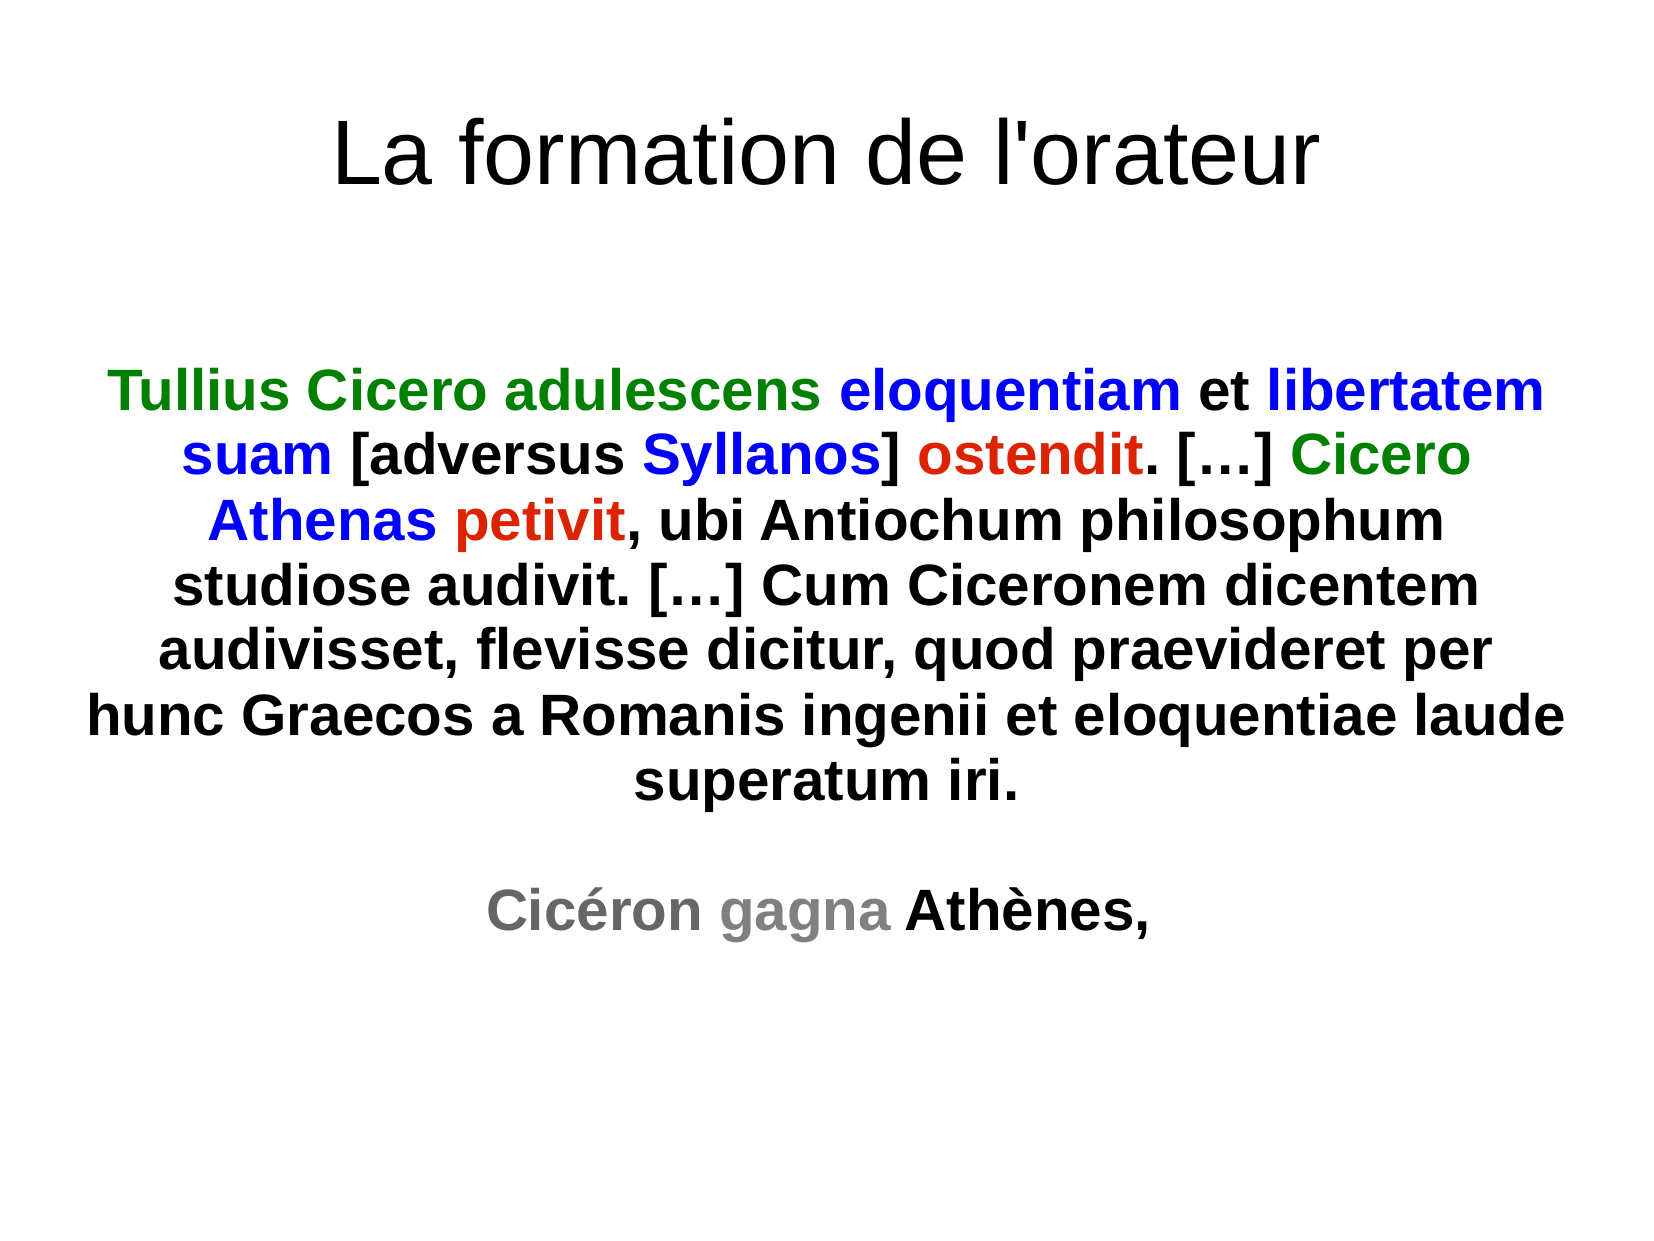

# La formation de l'orateur
Tullius Cicero adulescens eloquentiam et libertatem suam [adversus Syllanos] ostendit. […] Cicero Athenas petivit, ubi Antiochum philosophum studiose audivit. […] Cum Ciceronem dicentem audivisset, flevisse dicitur, quod praevideret per hunc Graecos a Romanis ingenii et eloquentiae laude superatum iri.
Cicéron gagna Athènes,